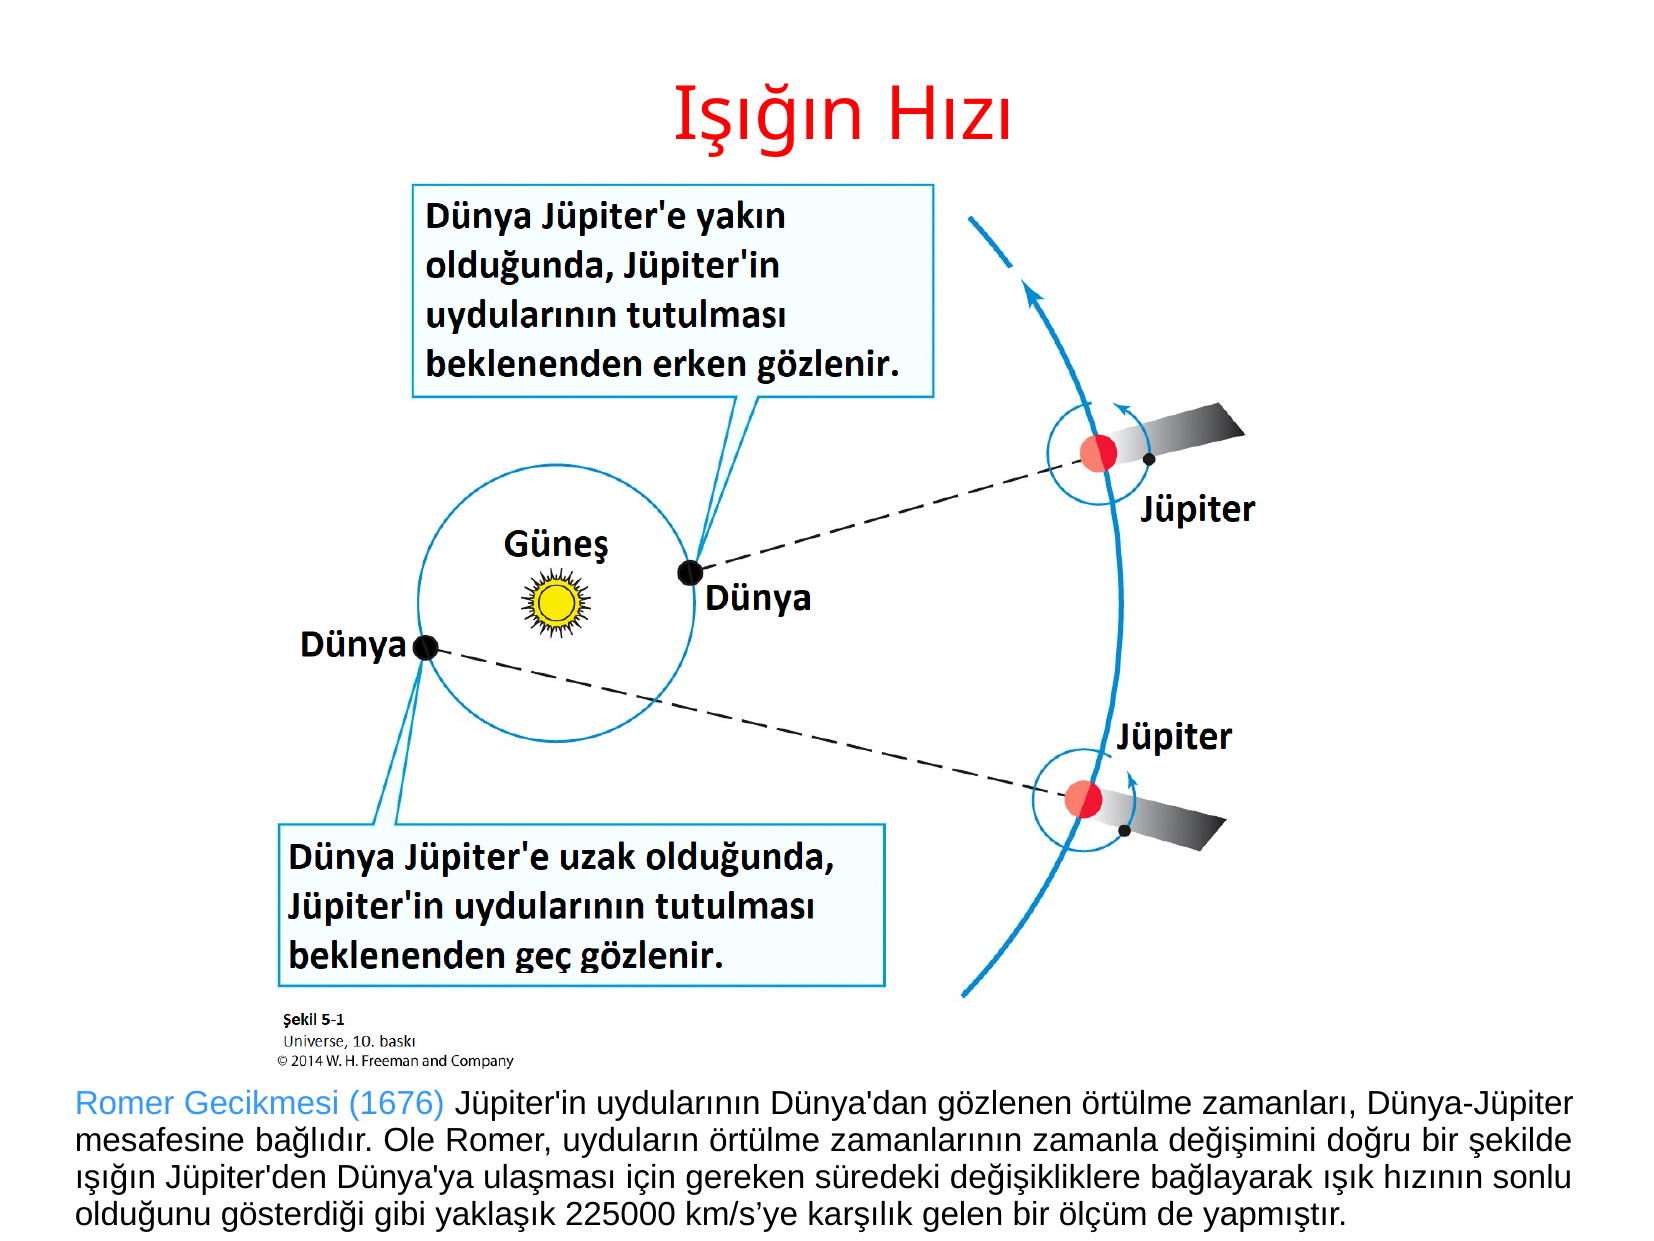

# Işığın Hızı
Romer Gecikmesi (1676) Jüpiter'in uydularının Dünya'dan gözlenen örtülme zamanları, Dünya-Jüpiter mesafesine bağlıdır. Ole Romer, uyduların örtülme zamanlarının zamanla değişimini doğru bir şekilde ışığın Jüpiter'den Dünya'ya ulaşması için gereken süredeki değişikliklere bağlayarak ışık hızının sonlu olduğunu gösterdiği gibi yaklaşık 225000 km/s’ye karşılık gelen bir ölçüm de yapmıştır.